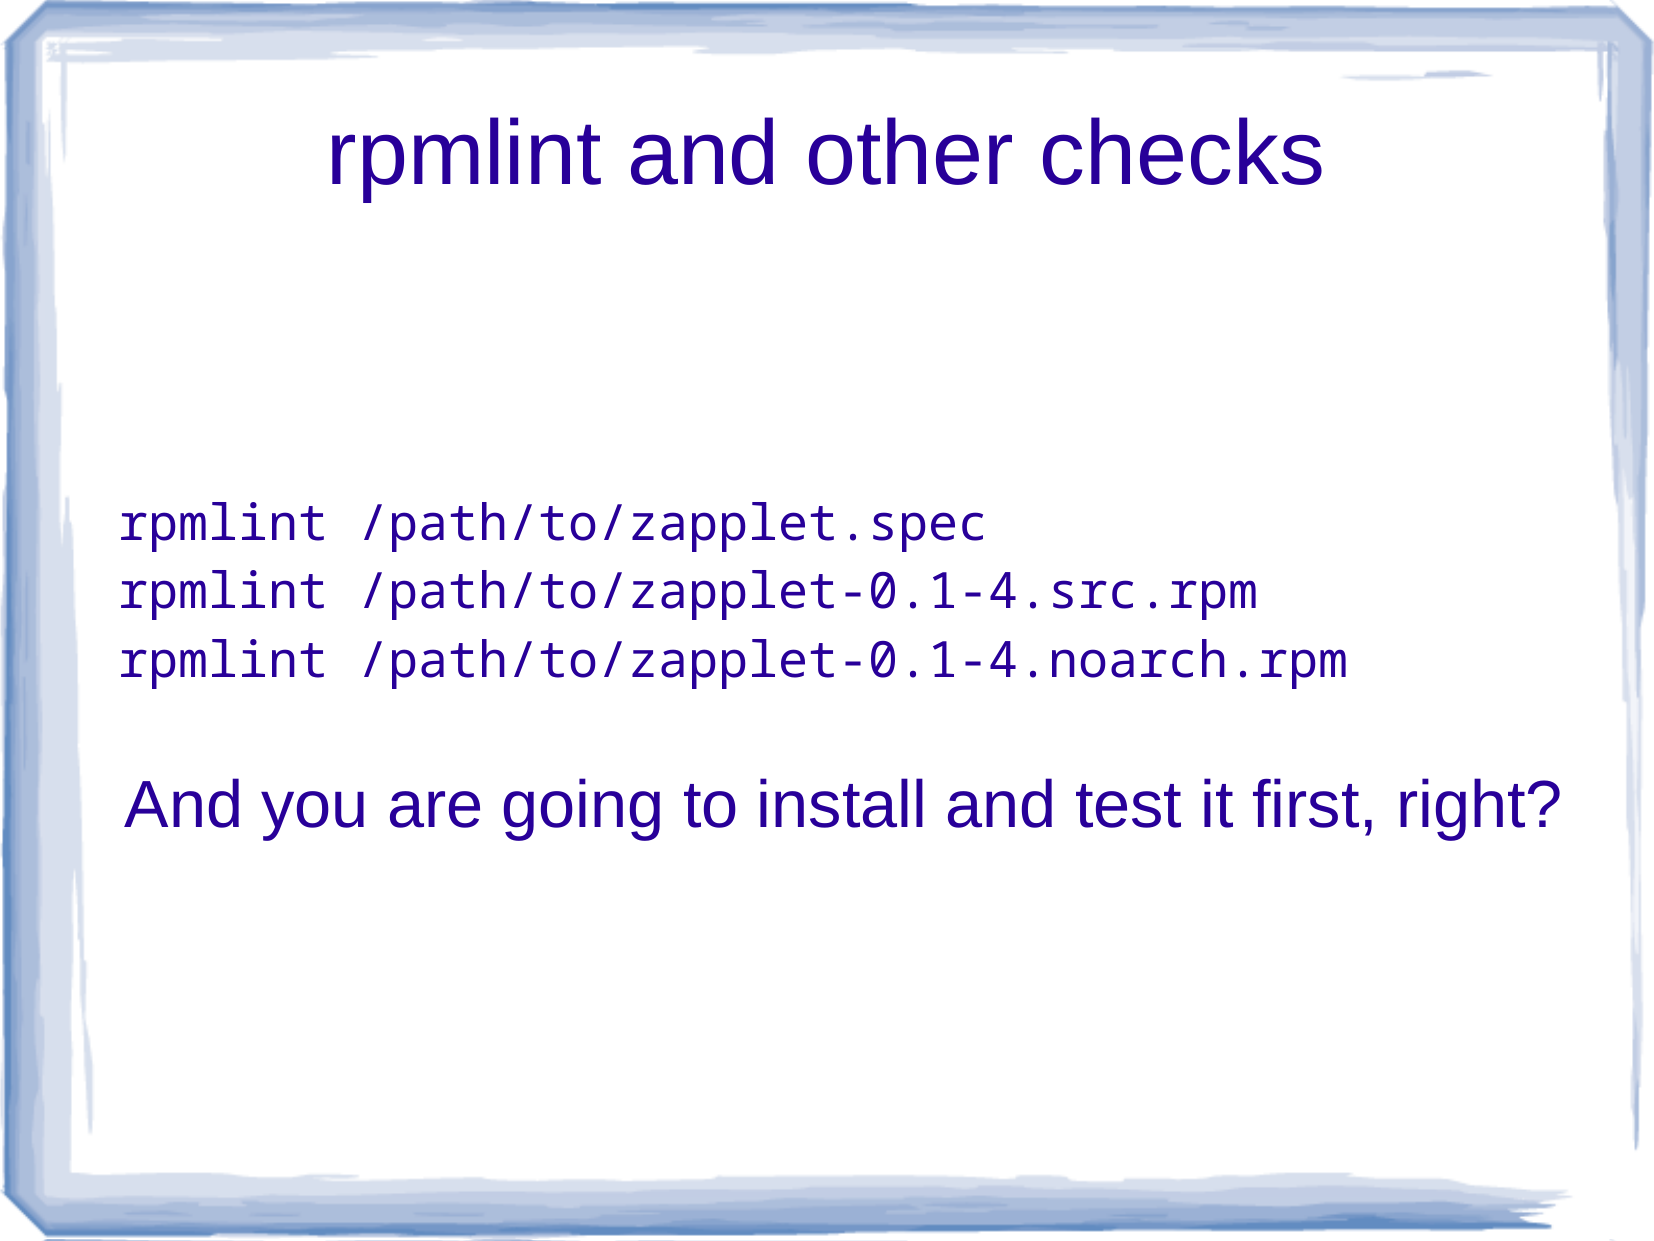

# rpmlint and other checks
rpmlint /path/to/zapplet.spec
rpmlint /path/to/zapplet-0.1-4.src.rpm
rpmlint /path/to/zapplet-0.1-4.noarch.rpm
And you are going to install and test it first, right?